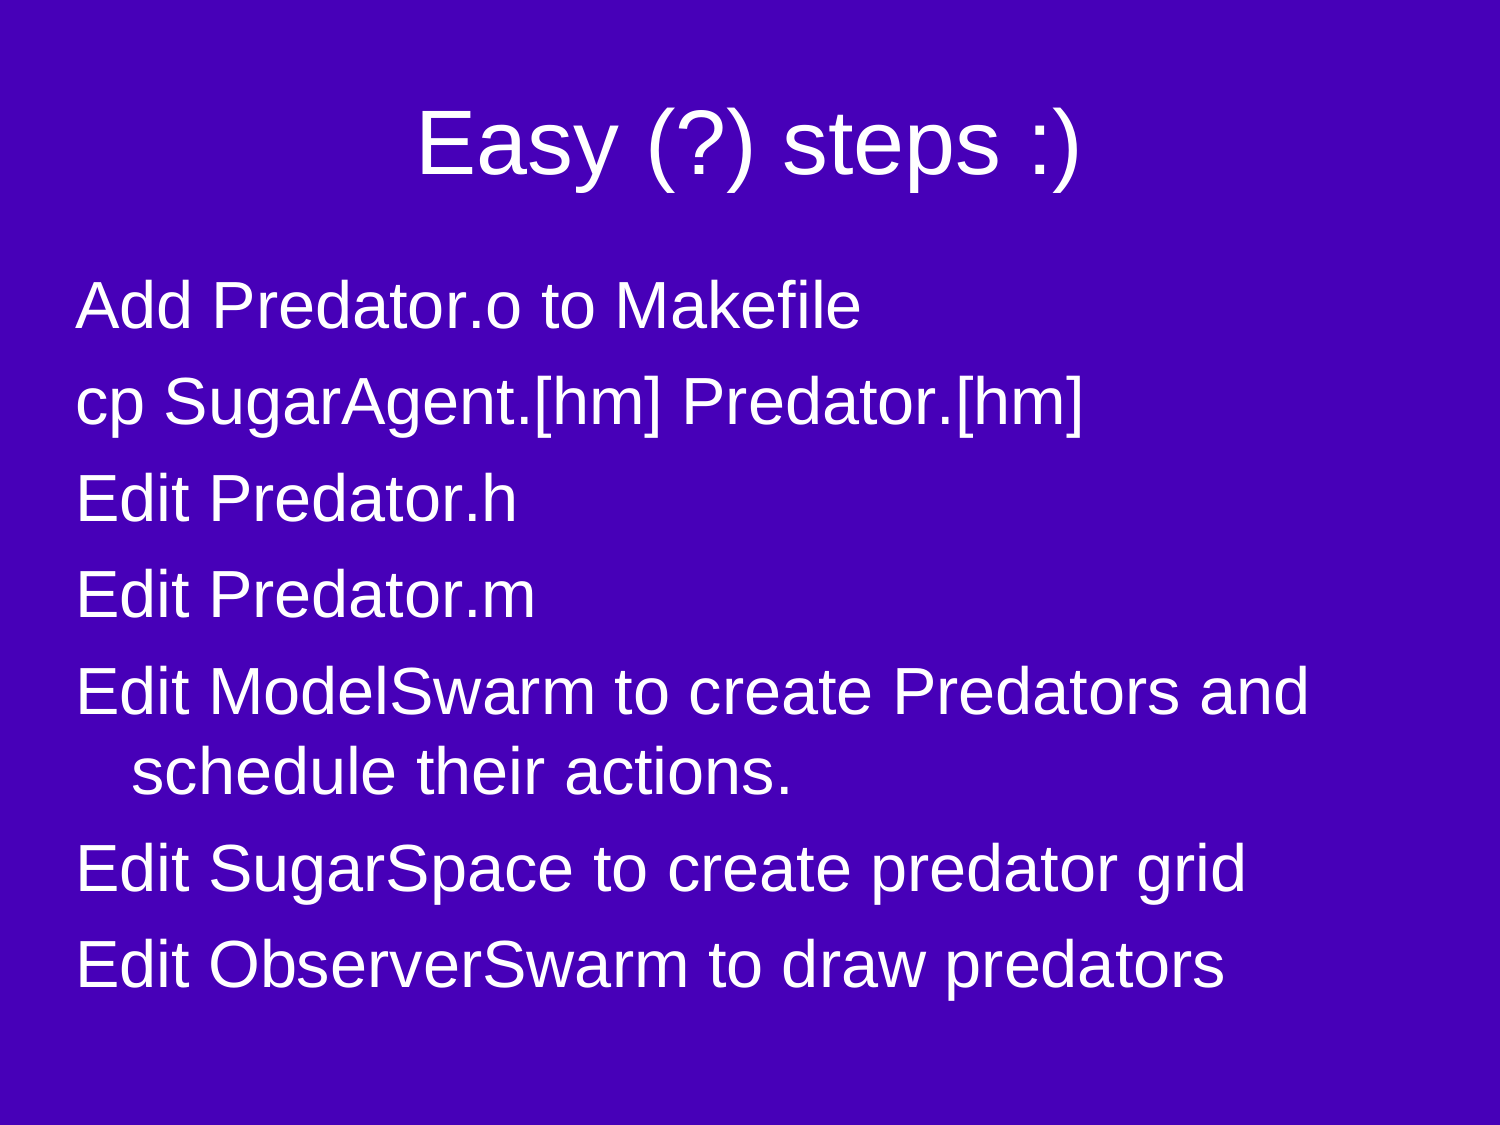

# Easy (?) steps :)
Add Predator.o to Makefile
cp SugarAgent.[hm] Predator.[hm]
Edit Predator.h
Edit Predator.m
Edit ModelSwarm to create Predators and schedule their actions.
Edit SugarSpace to create predator grid
Edit ObserverSwarm to draw predators